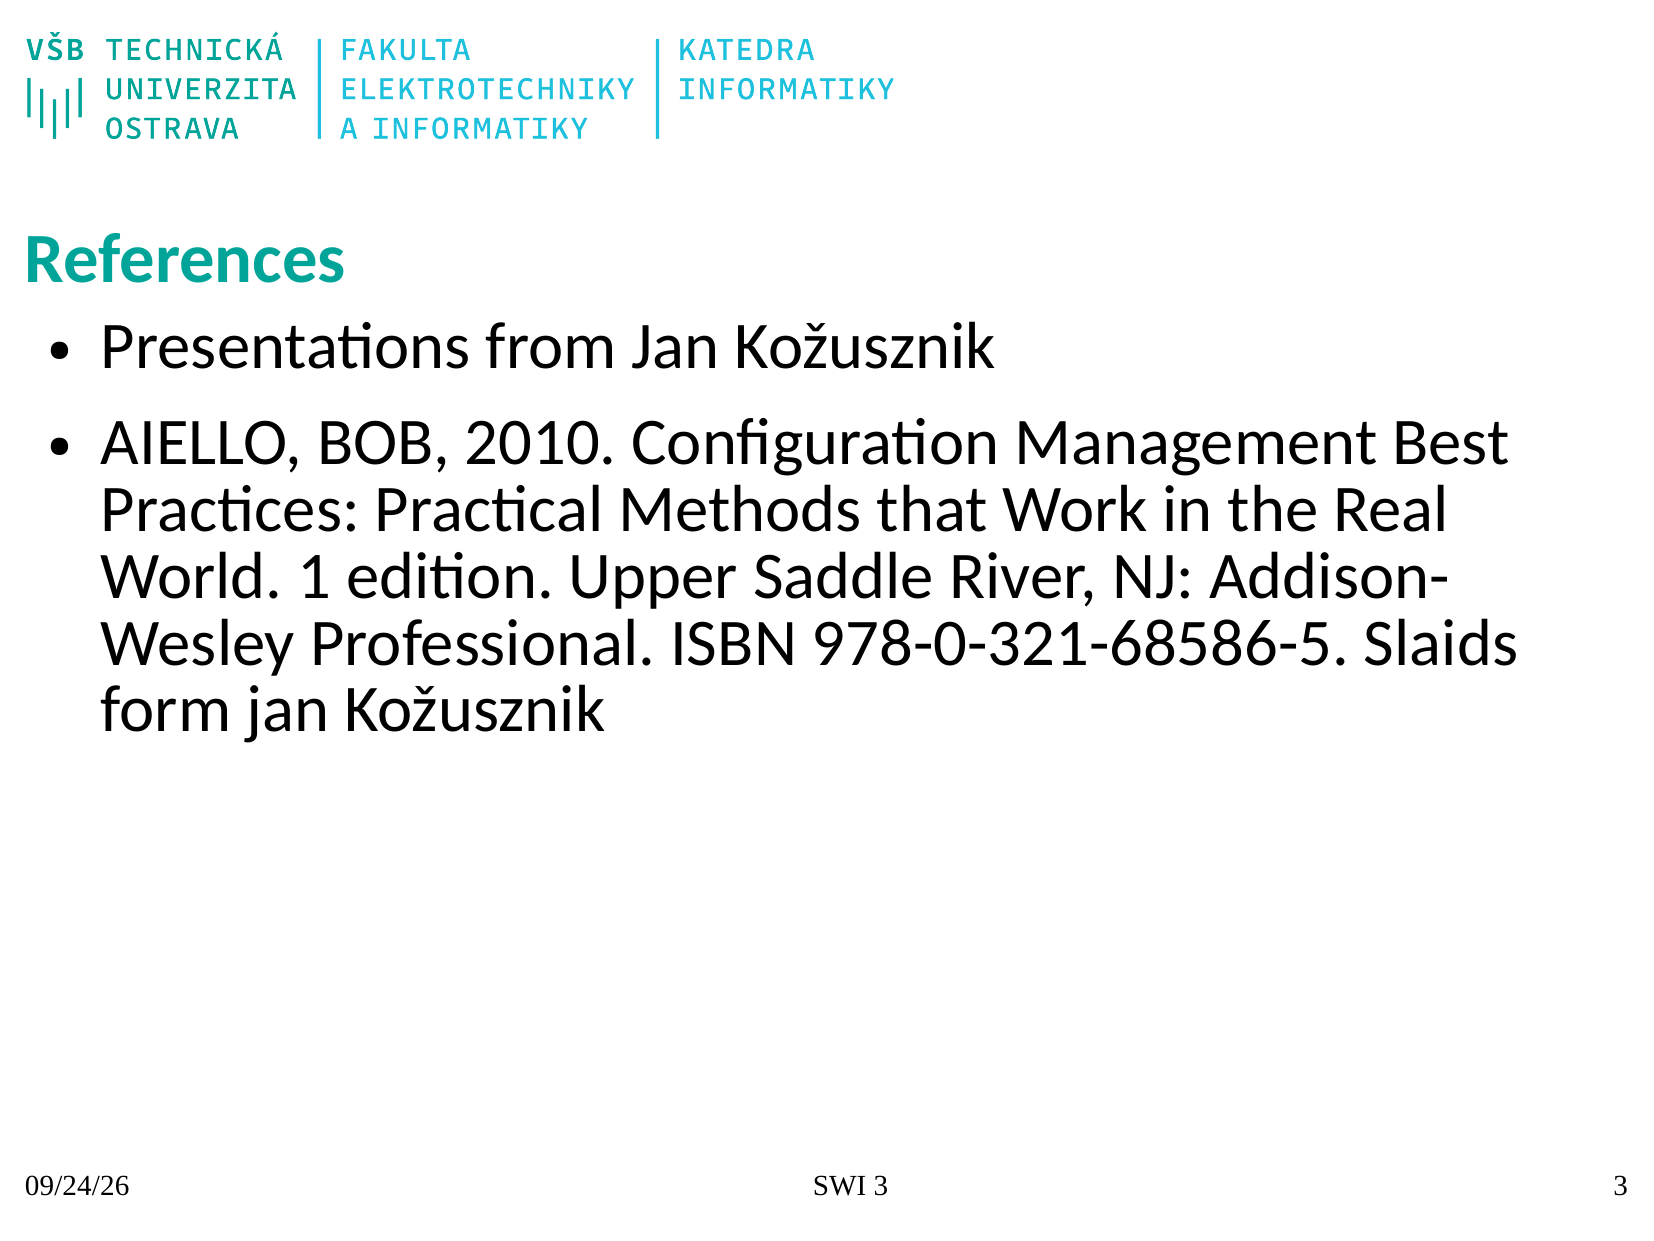

# References
Presentations from Jan Kožusznik
AIELLO, BOB, 2010. Configuration Management Best Practices: Practical Methods that Work in the Real World. 1 edition. Upper Saddle River, NJ: Addison-Wesley Professional. ISBN 978-0-321-68586-5. Slaids form jan Kožusznik
SWI 3
3